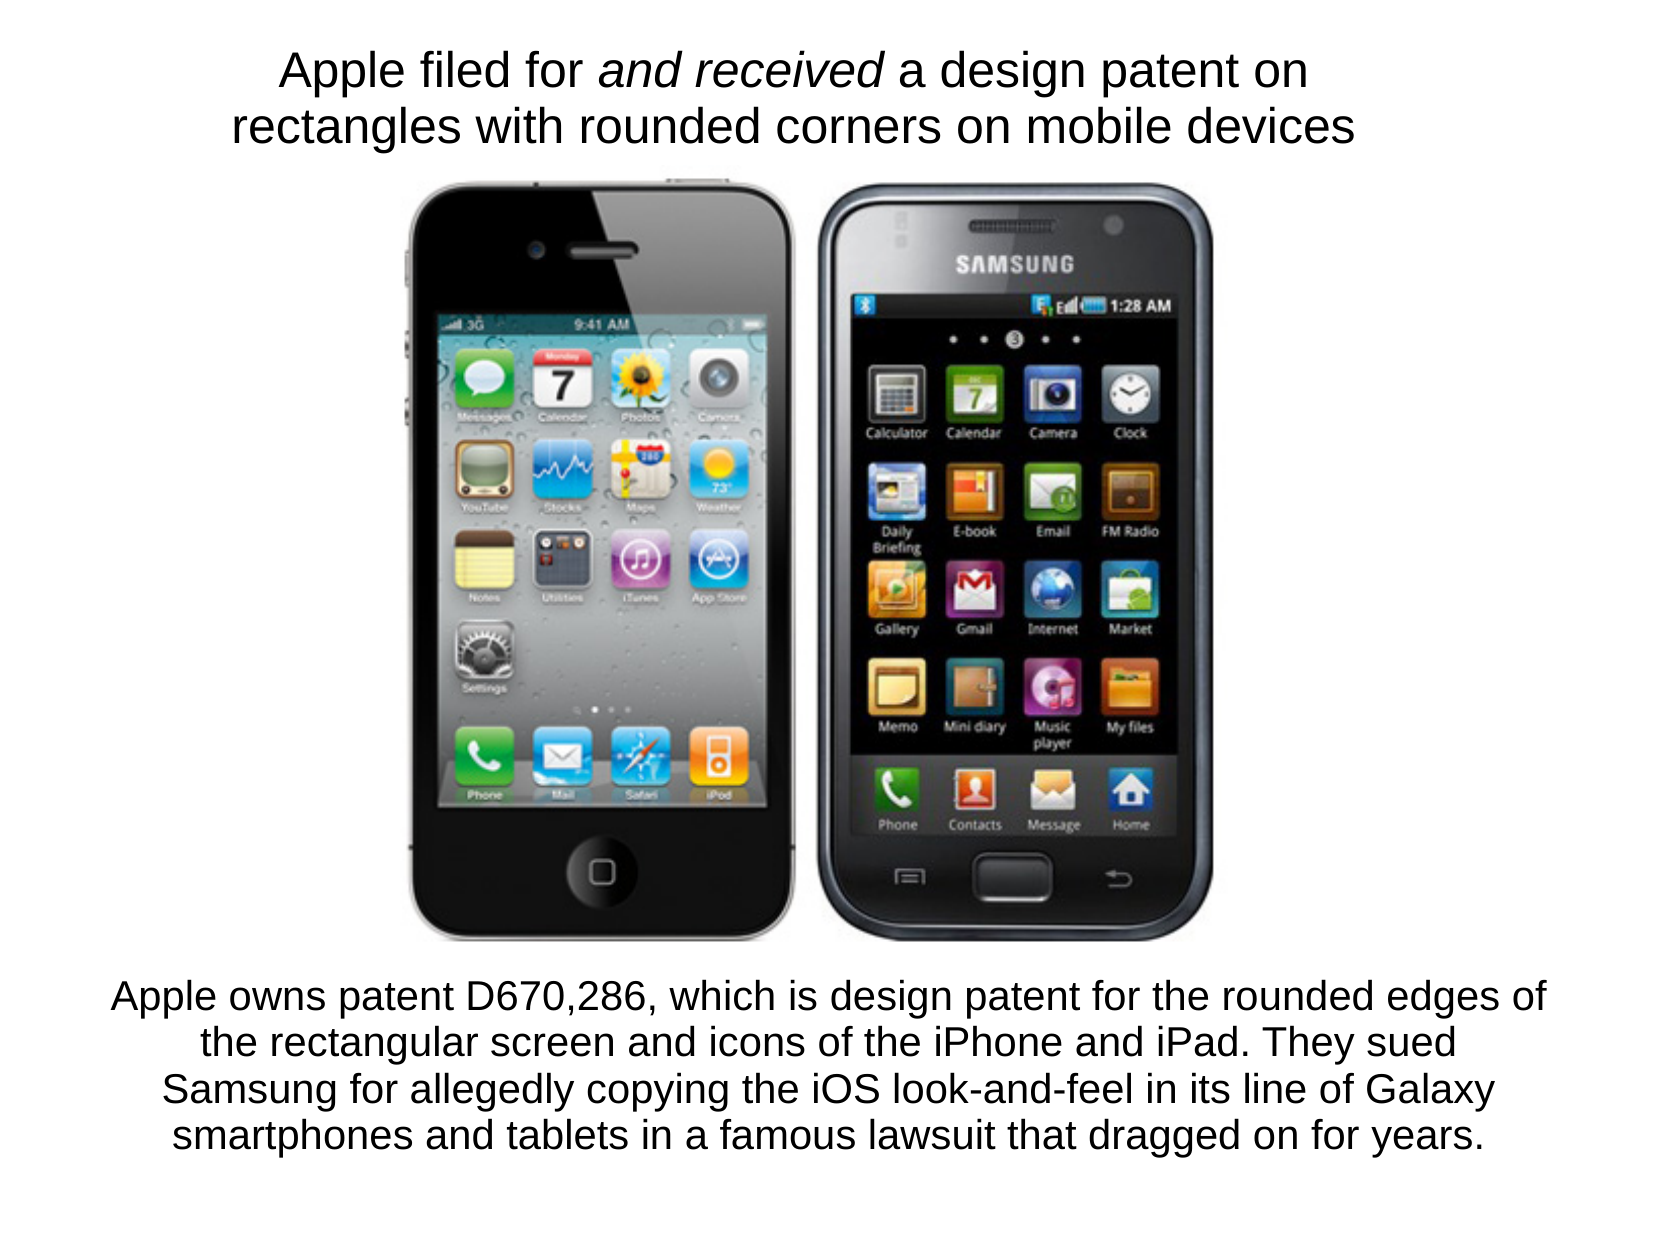

Apple filed for and received a design patent on rectangles with rounded corners on mobile devices
Apple owns patent D670,286, which is design patent for the rounded edges of the rectangular screen and icons of the iPhone and iPad. They sued Samsung for allegedly copying the iOS look-and-feel in its line of Galaxy smartphones and tablets in a famous lawsuit that dragged on for years.